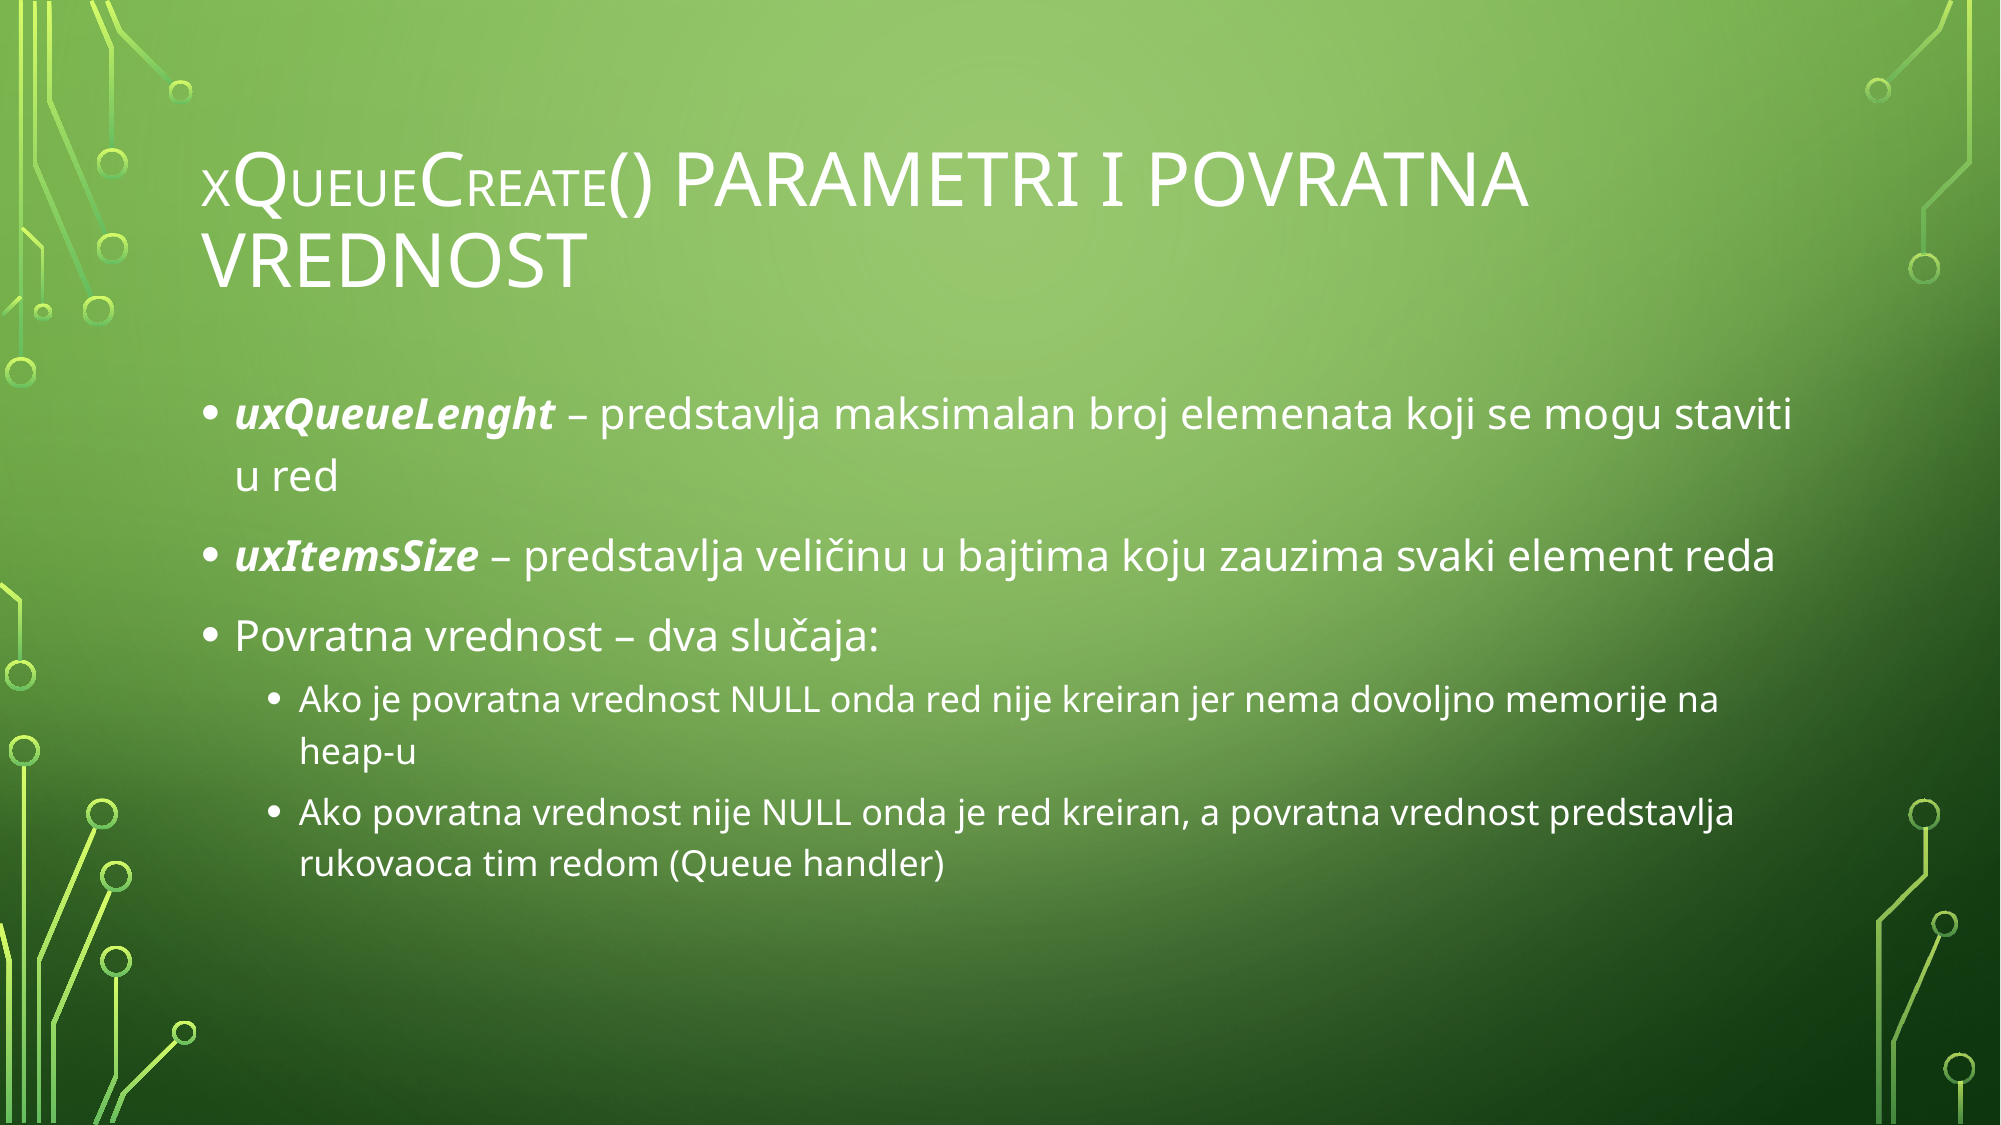

xQueuecreate() parametri i povratna vrednost
uxQueueLenght – predstavlja maksimalan broj elemenata koji se mogu staviti u red
uxItemsSize – predstavlja veličinu u bajtima koju zauzima svaki element reda
Povratna vrednost – dva slučaja:
Ako je povratna vrednost NULL onda red nije kreiran jer nema dovoljno memorije na heap-u
Ako povratna vrednost nije NULL onda je red kreiran, a povratna vrednost predstavlja rukovaoca tim redom (Queue handler)